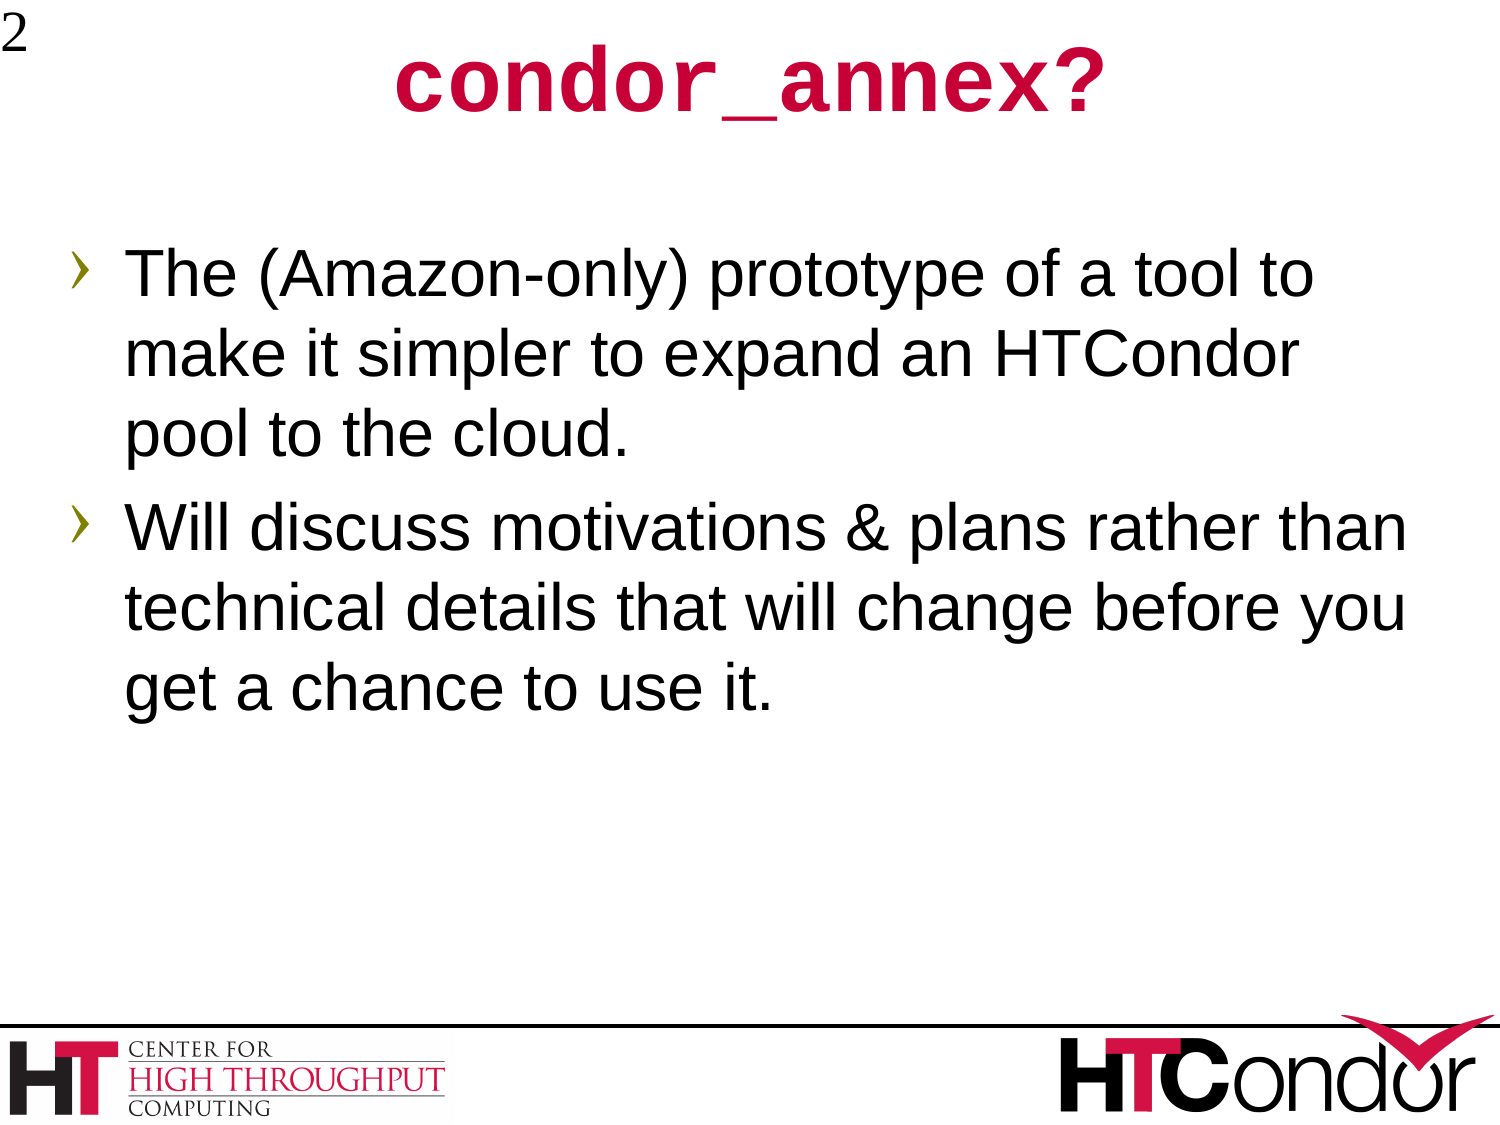

condor_annex?
# The (Amazon-only) prototype of a tool to make it simpler to expand an HTCondor pool to the cloud.
Will discuss motivations & plans rather than technical details that will change before you get a chance to use it.